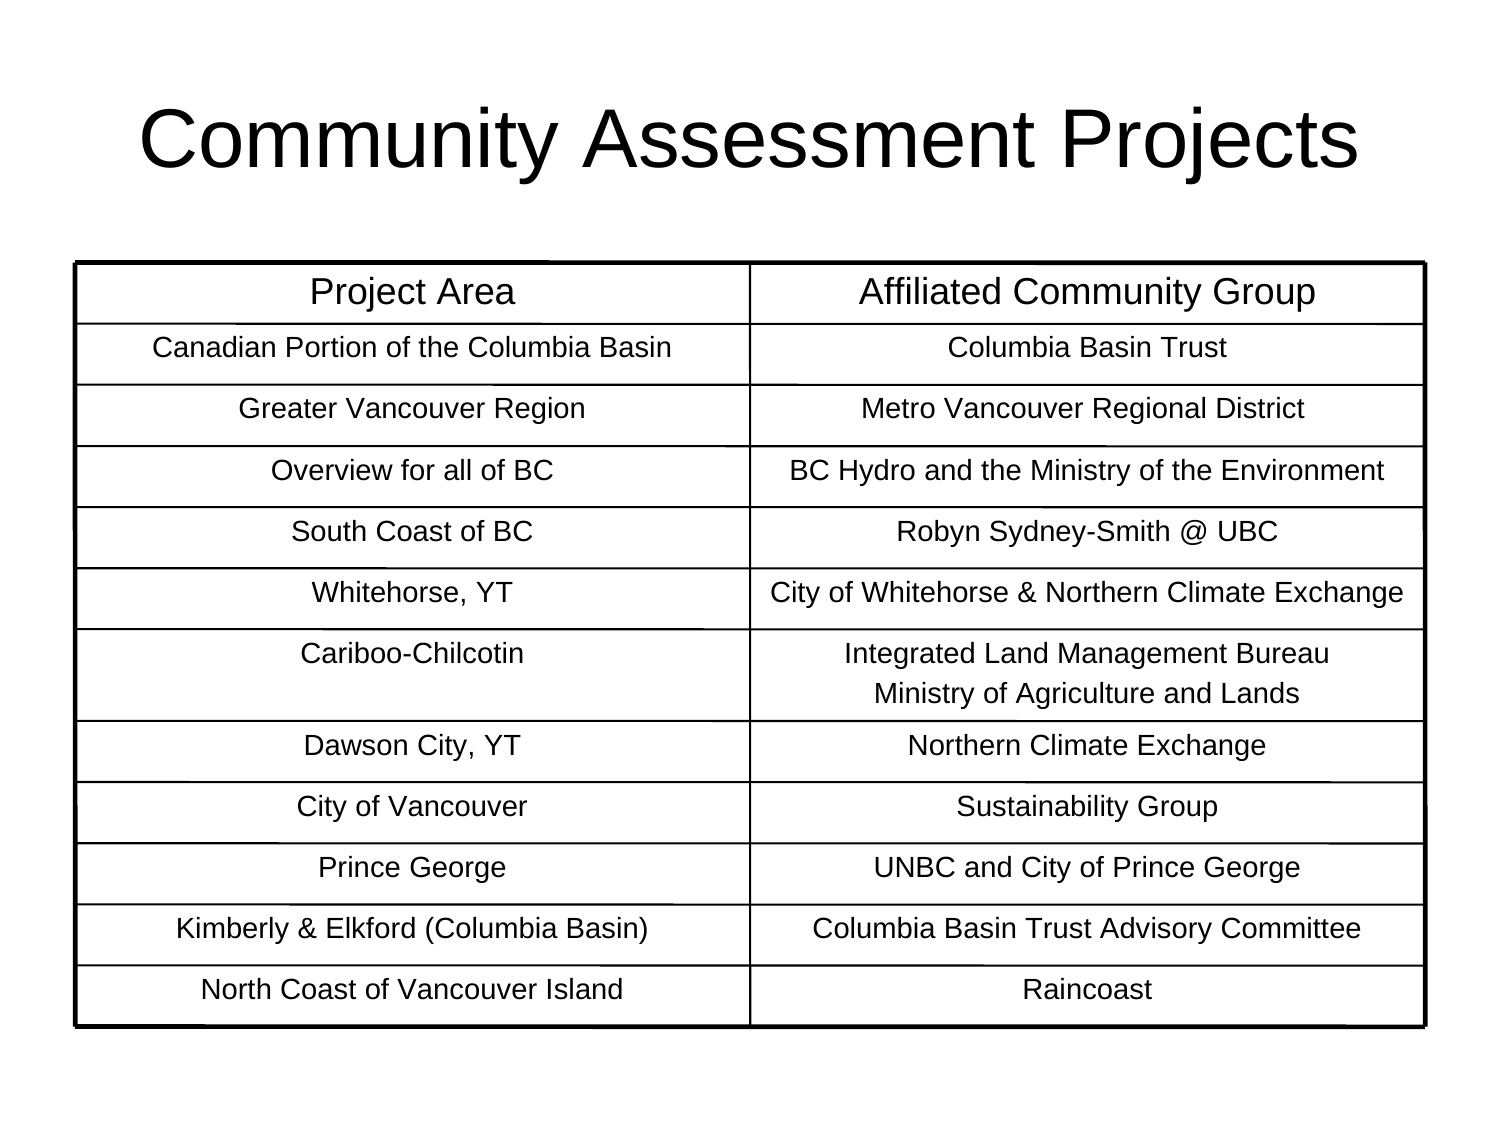

# Community Assessment Projects
Project Area
Affiliated Community Group
Canadian Portion of the Columbia Basin
Columbia Basin Trust
Greater Vancouver Region
Metro Vancouver Regional District
Overview for all of BC
BC Hydro and the Ministry of the Environment
South Coast of BC
Robyn Sydney-Smith @ UBC
Whitehorse, YT
City of Whitehorse & Northern Climate Exchange
Cariboo-Chilcotin
Integrated Land Management Bureau
Ministry of Agriculture and Lands
Dawson City, YT
Northern Climate Exchange
City of Vancouver
Sustainability Group
Prince George
UNBC and City of Prince George
Kimberly & Elkford (Columbia Basin)
Columbia Basin Trust Advisory Committee
North Coast of Vancouver Island
Raincoast